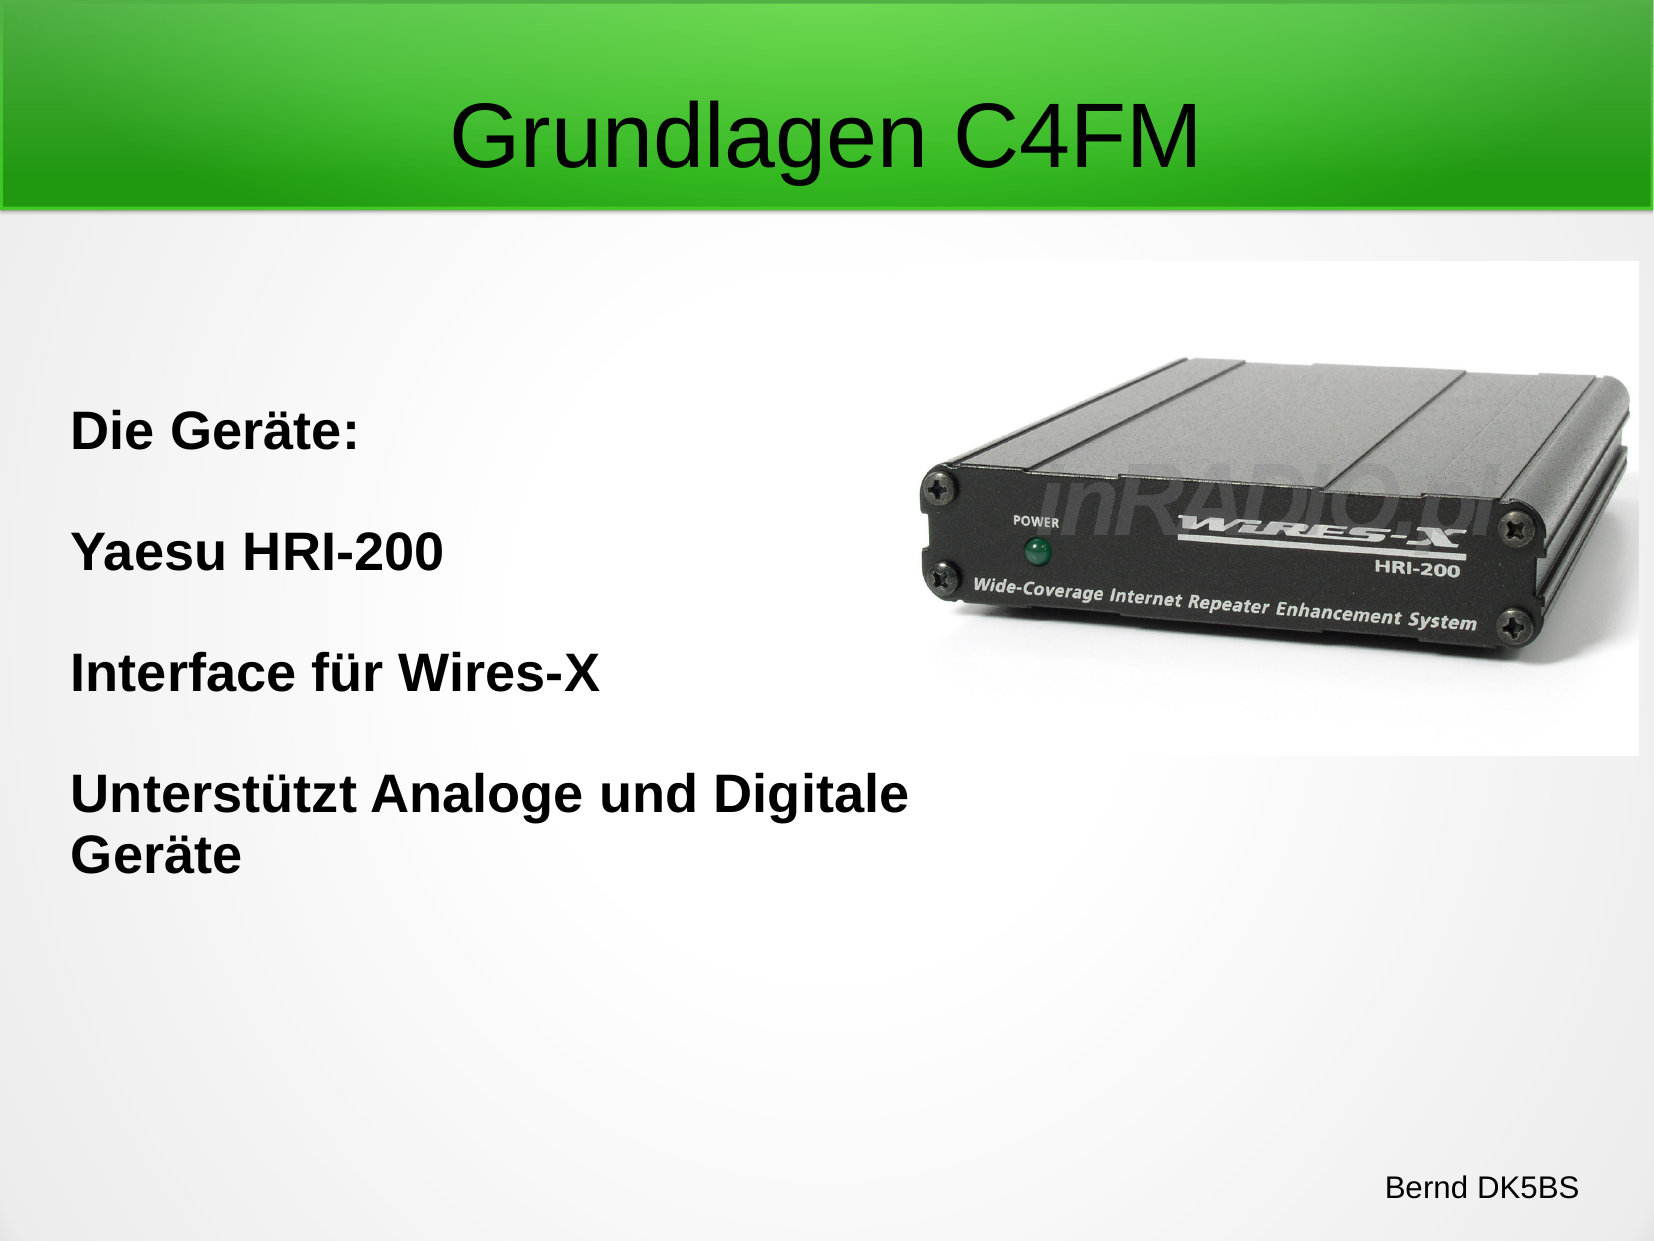

# Grundlagen C4FM
Die Geräte:
Yaesu HRI-200
Interface für Wires-X
Unterstützt Analoge und Digitale
Geräte
Bernd DK5BS